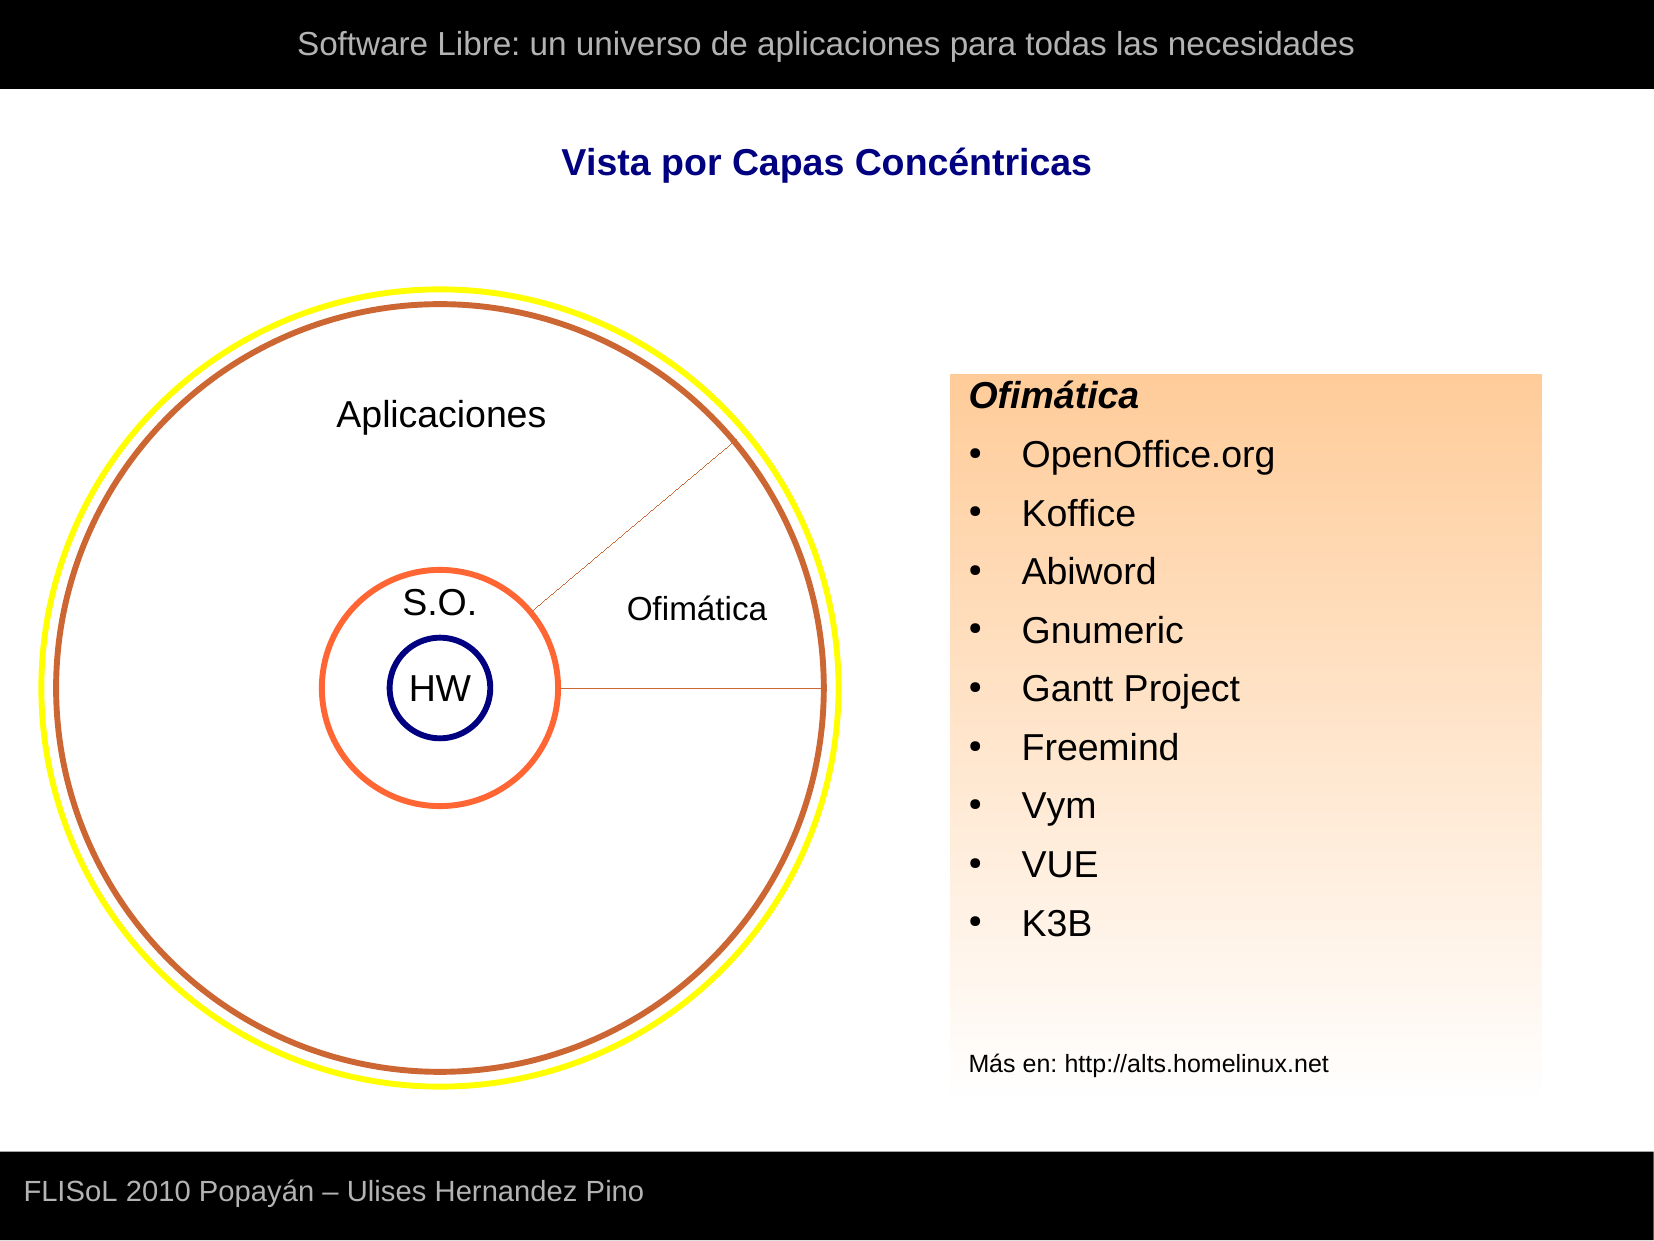

Vista por Capas Concéntricas
# Ofimática
OpenOffice.org
Koffice
Abiword
Gnumeric
Gantt Project
Freemind
Vym
VUE
K3B
Más en: http://alts.homelinux.net
Aplicaciones
S.O.
Ofimática
HW